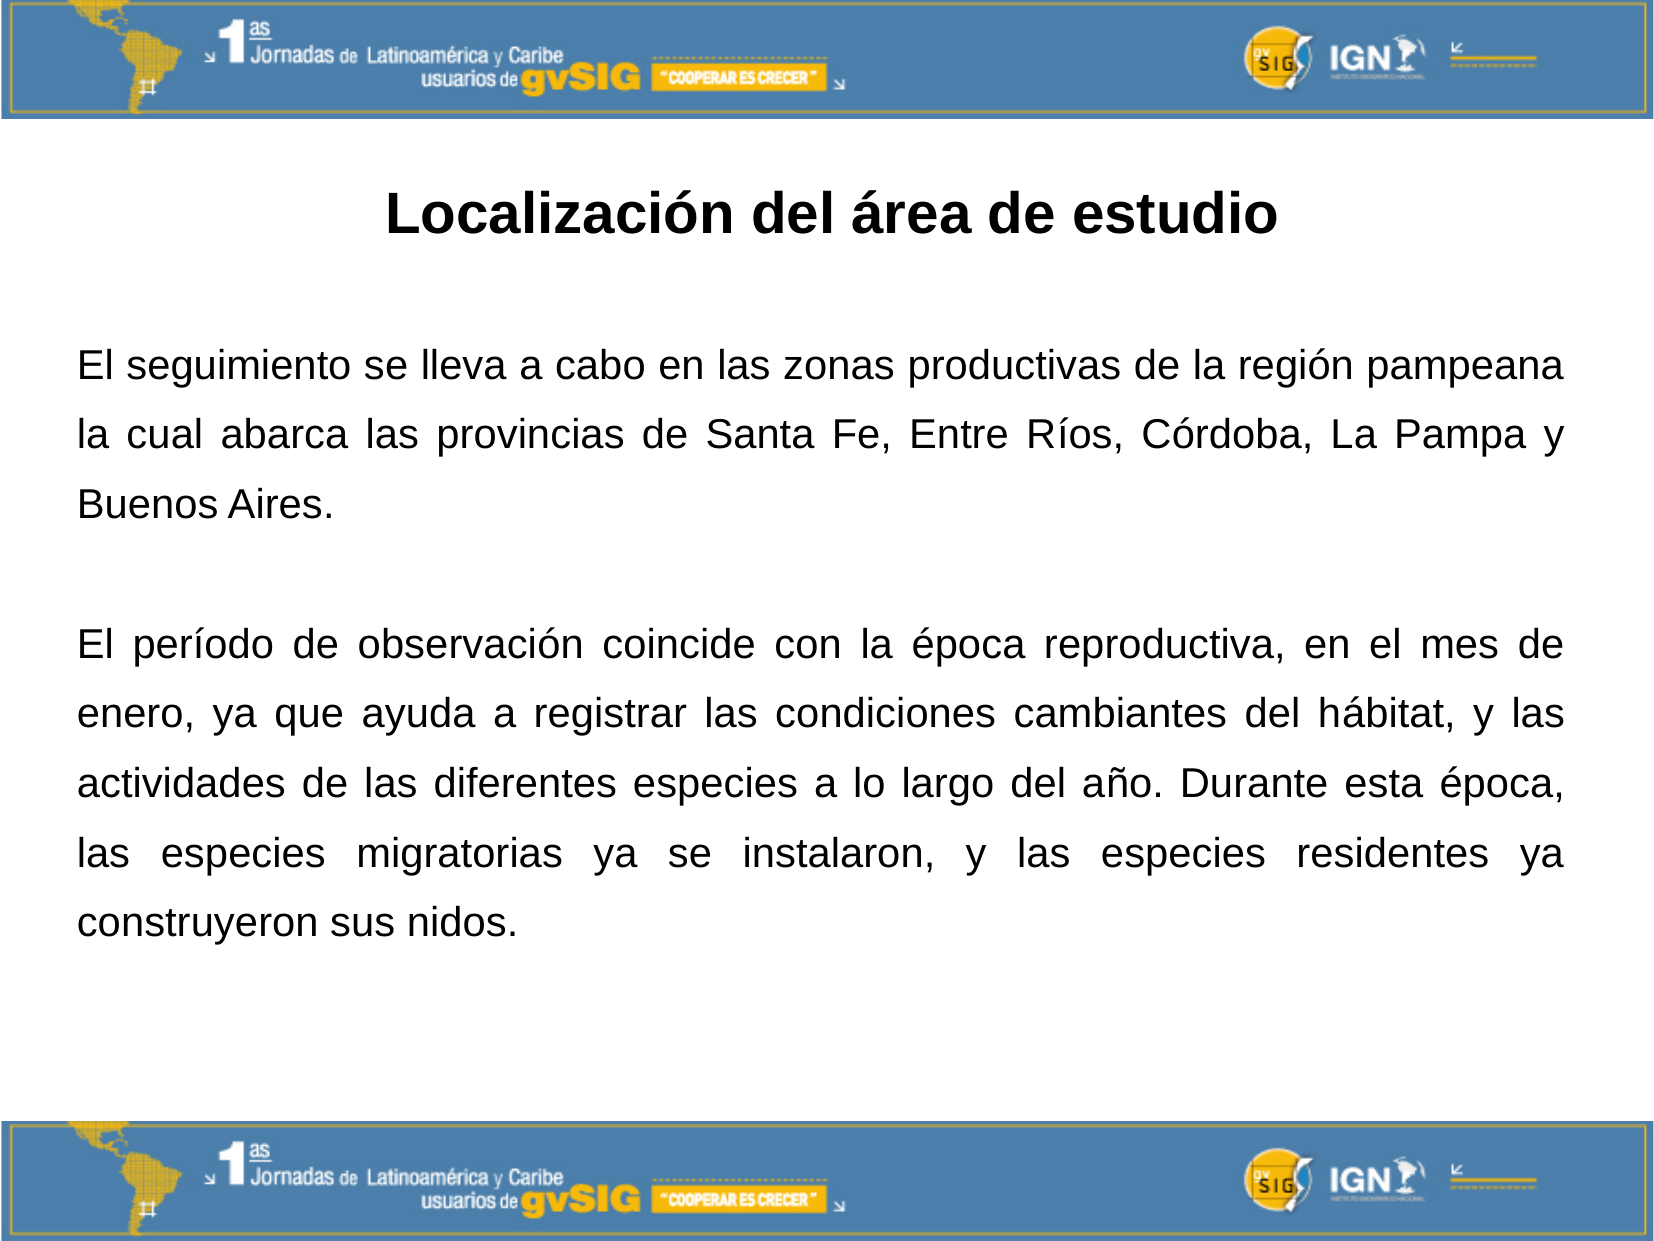

Localización del área de estudio
# El seguimiento se lleva a cabo en las zonas productivas de la región pampeana la cual abarca las provincias de Santa Fe, Entre Ríos, Córdoba, La Pampa y Buenos Aires.
El período de observación coincide con la época reproductiva, en el mes de enero, ya que ayuda a registrar las condiciones cambiantes del hábitat, y las actividades de las diferentes especies a lo largo del año. Durante esta época, las especies migratorias ya se instalaron, y las especies residentes ya construyeron sus nidos.